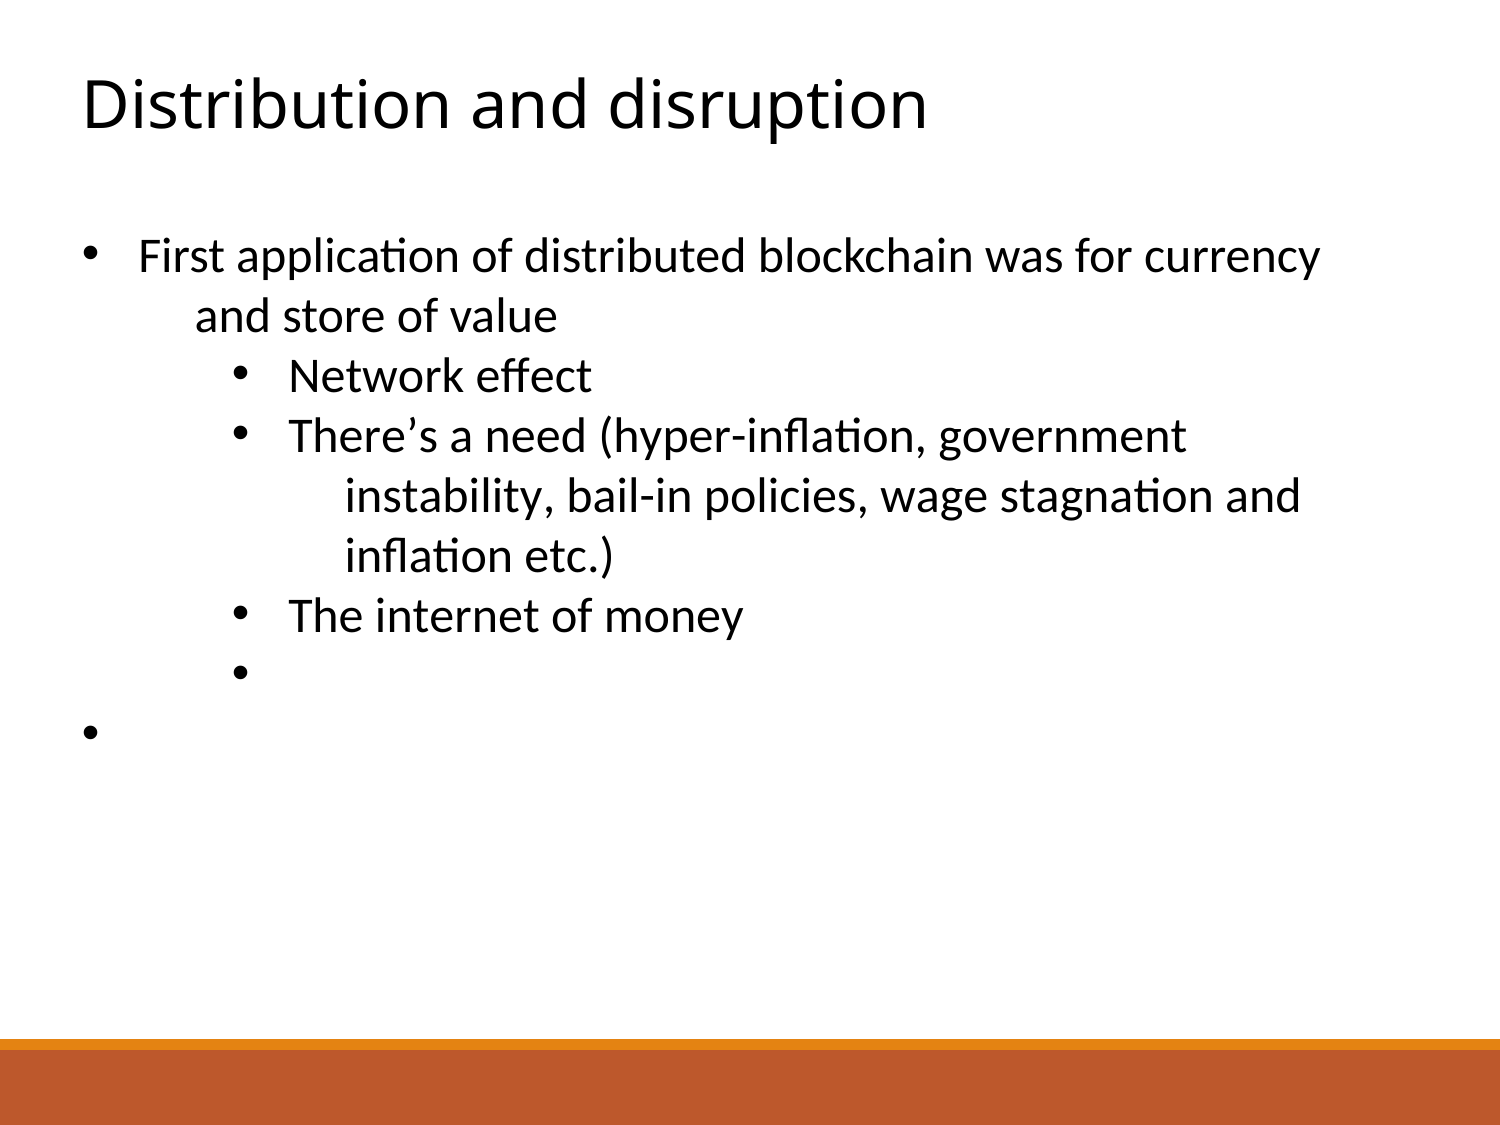

Distribution and disruption
First application of distributed blockchain was for currency and store of value
Network effect
There’s a need (hyper-inflation, government instability, bail-in policies, wage stagnation and inflation etc.)
The internet of money